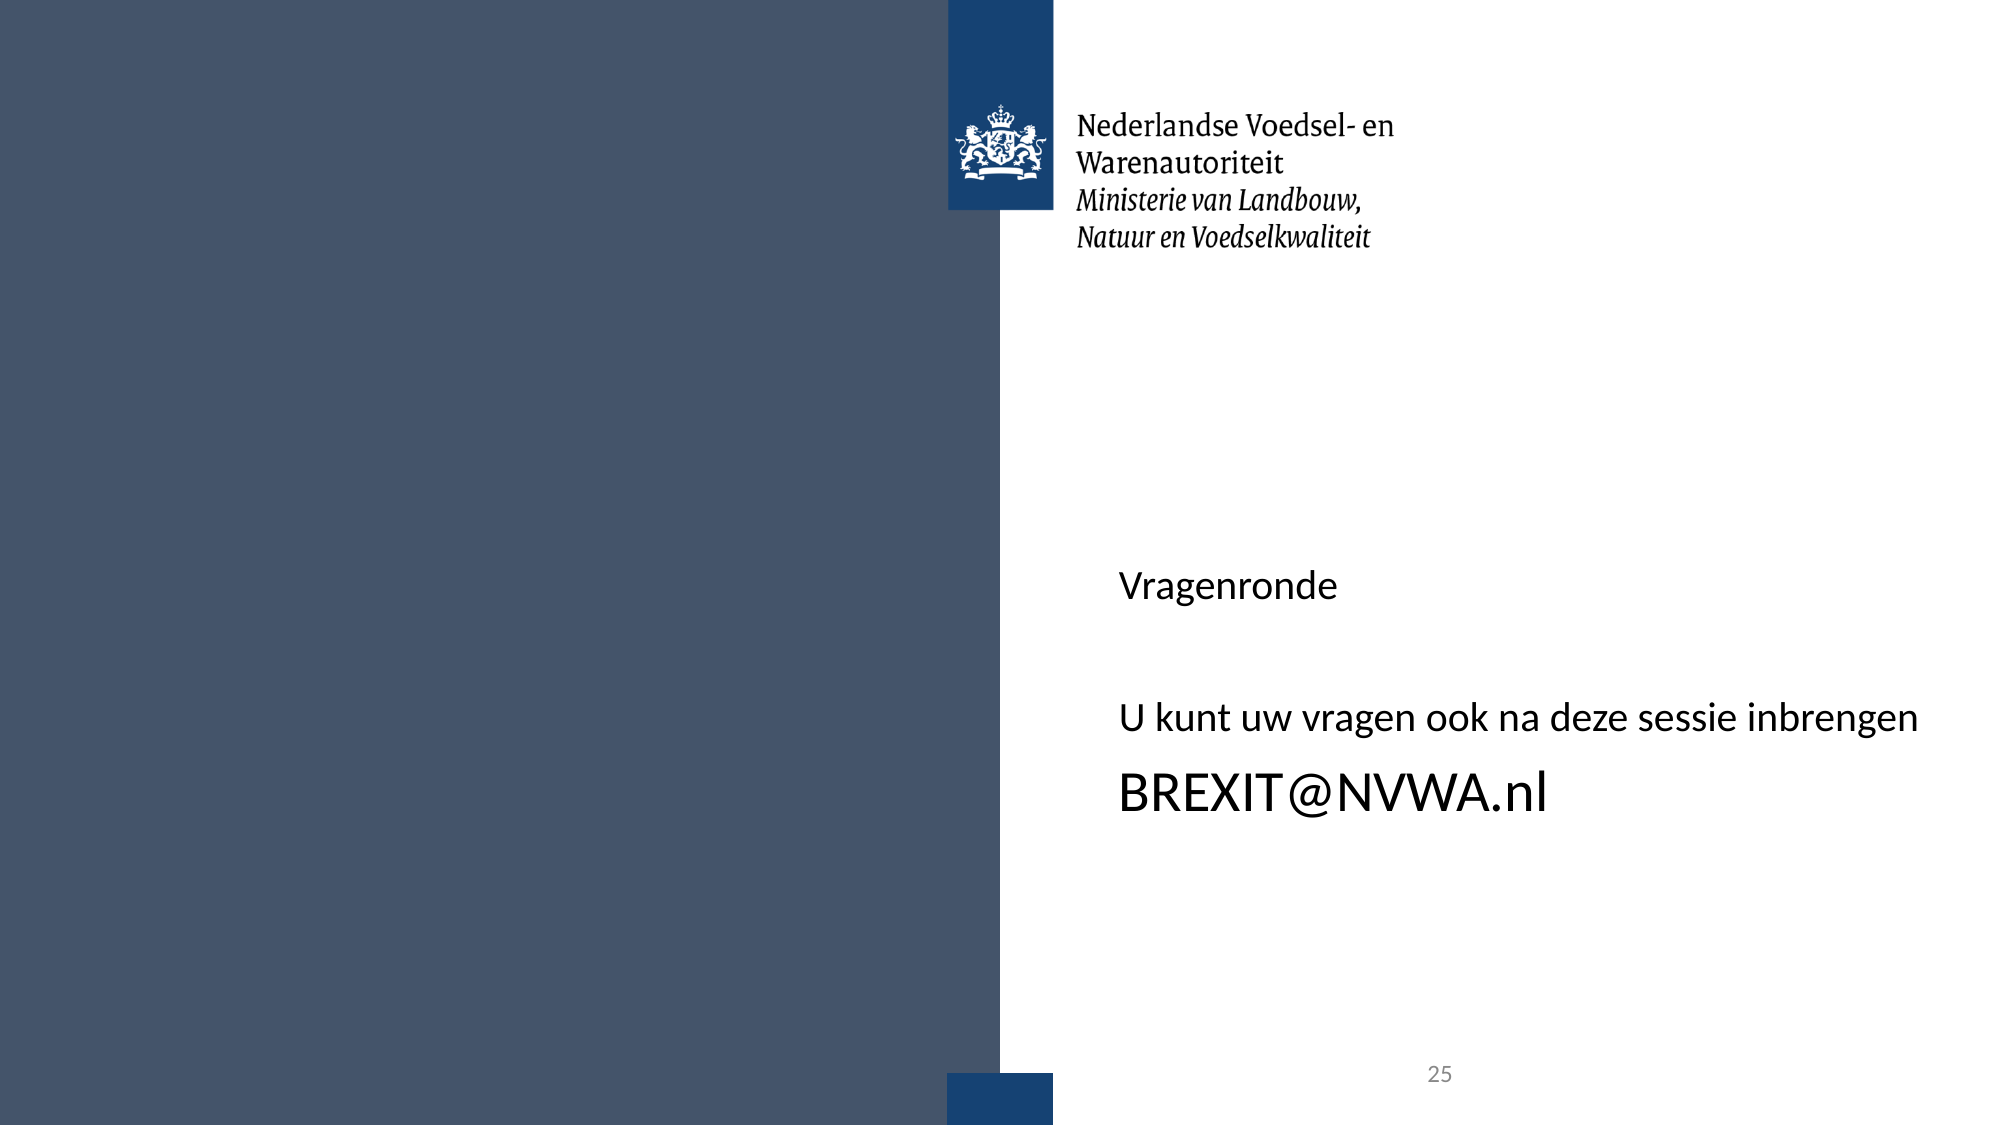

Vragenronde
U kunt uw vragen ook na deze sessie inbrengen
BREXIT@NVWA.nl